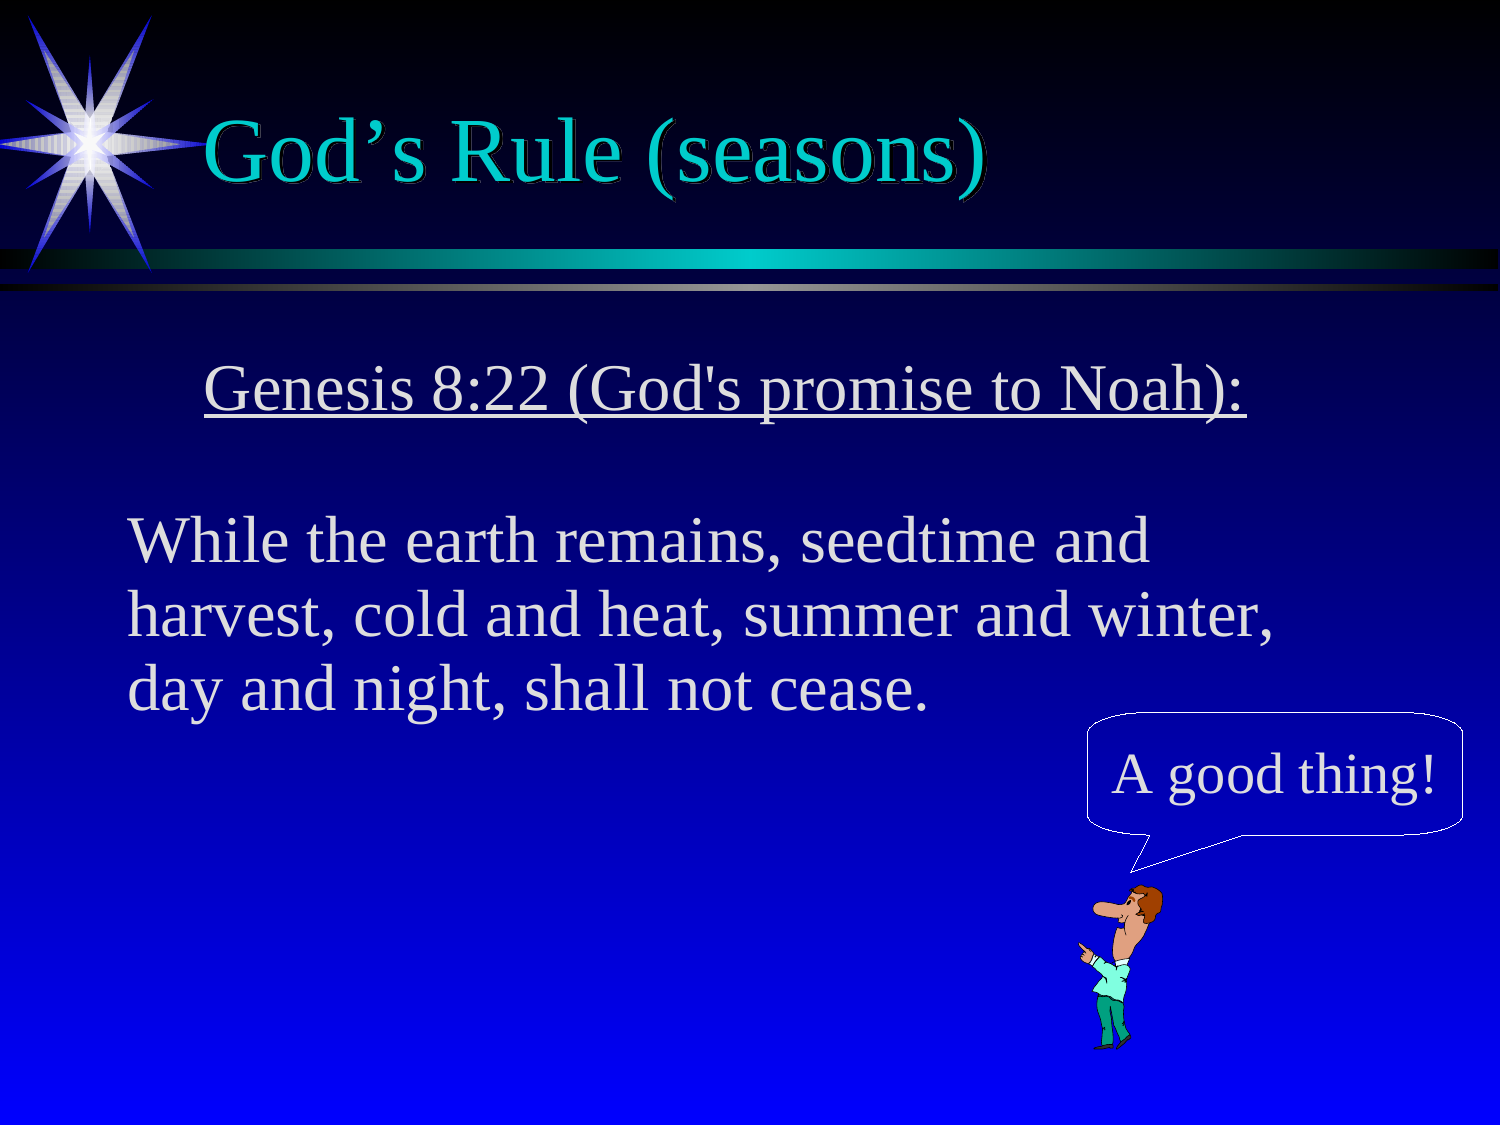

# God’s Rule (seasons)
Genesis 8:22 (God's promise to Noah):
While the earth remains, seedtime and harvest, cold and heat, summer and winter, day and night, shall not cease.
A good thing!